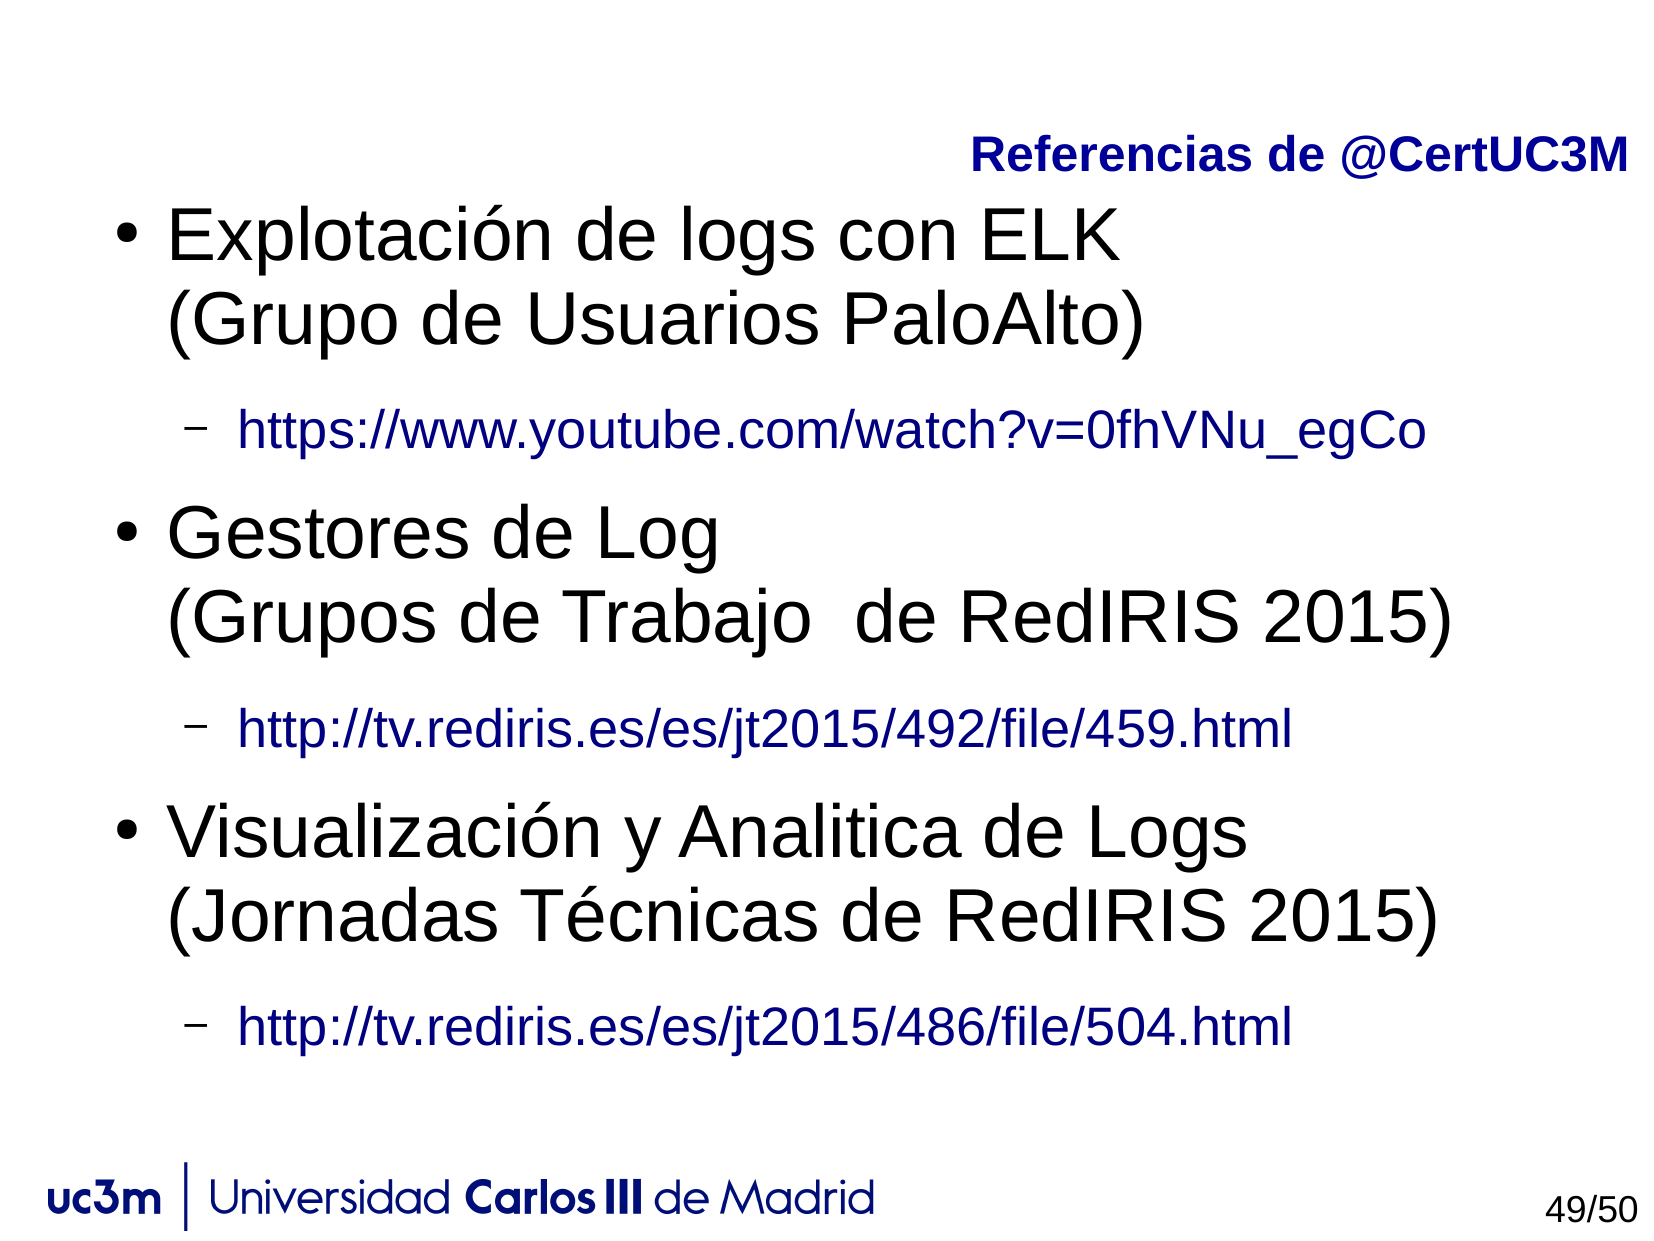

# Referencias de @CertUC3M
Explotación de logs con ELK
(Grupo de Usuarios PaloAlto)
https://www.youtube.com/watch?v=0fhVNu_egCo
Gestores de Log
(Grupos de Trabajo de RedIRIS 2015)
http://tv.rediris.es/es/jt2015/492/file/459.html
Visualización y Analitica de Logs
(Jornadas Técnicas de RedIRIS 2015)
http://tv.rediris.es/es/jt2015/486/file/504.html